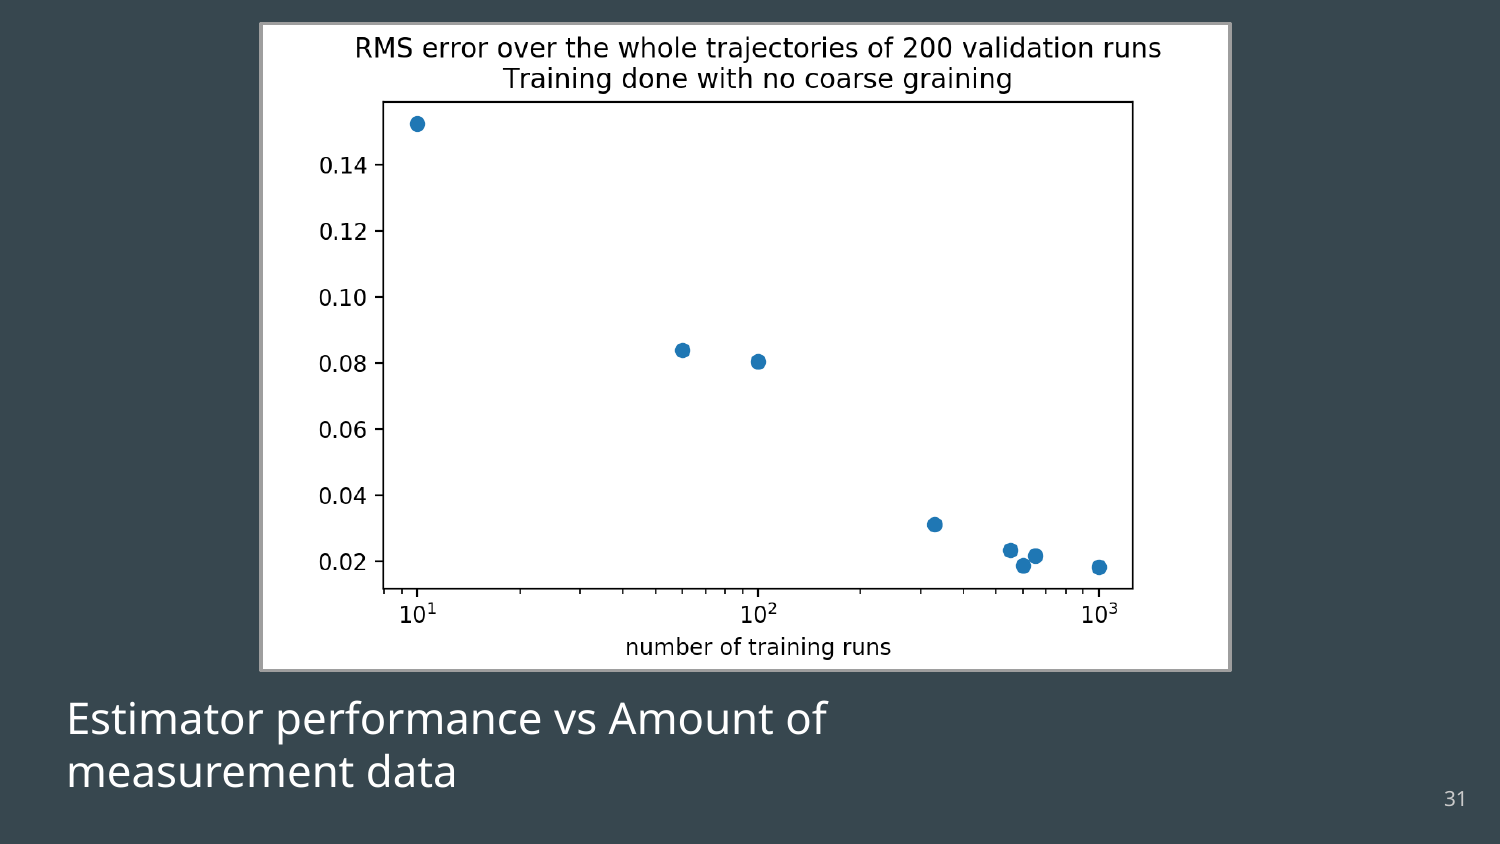

# Estimator performance vs Amount of measurement data